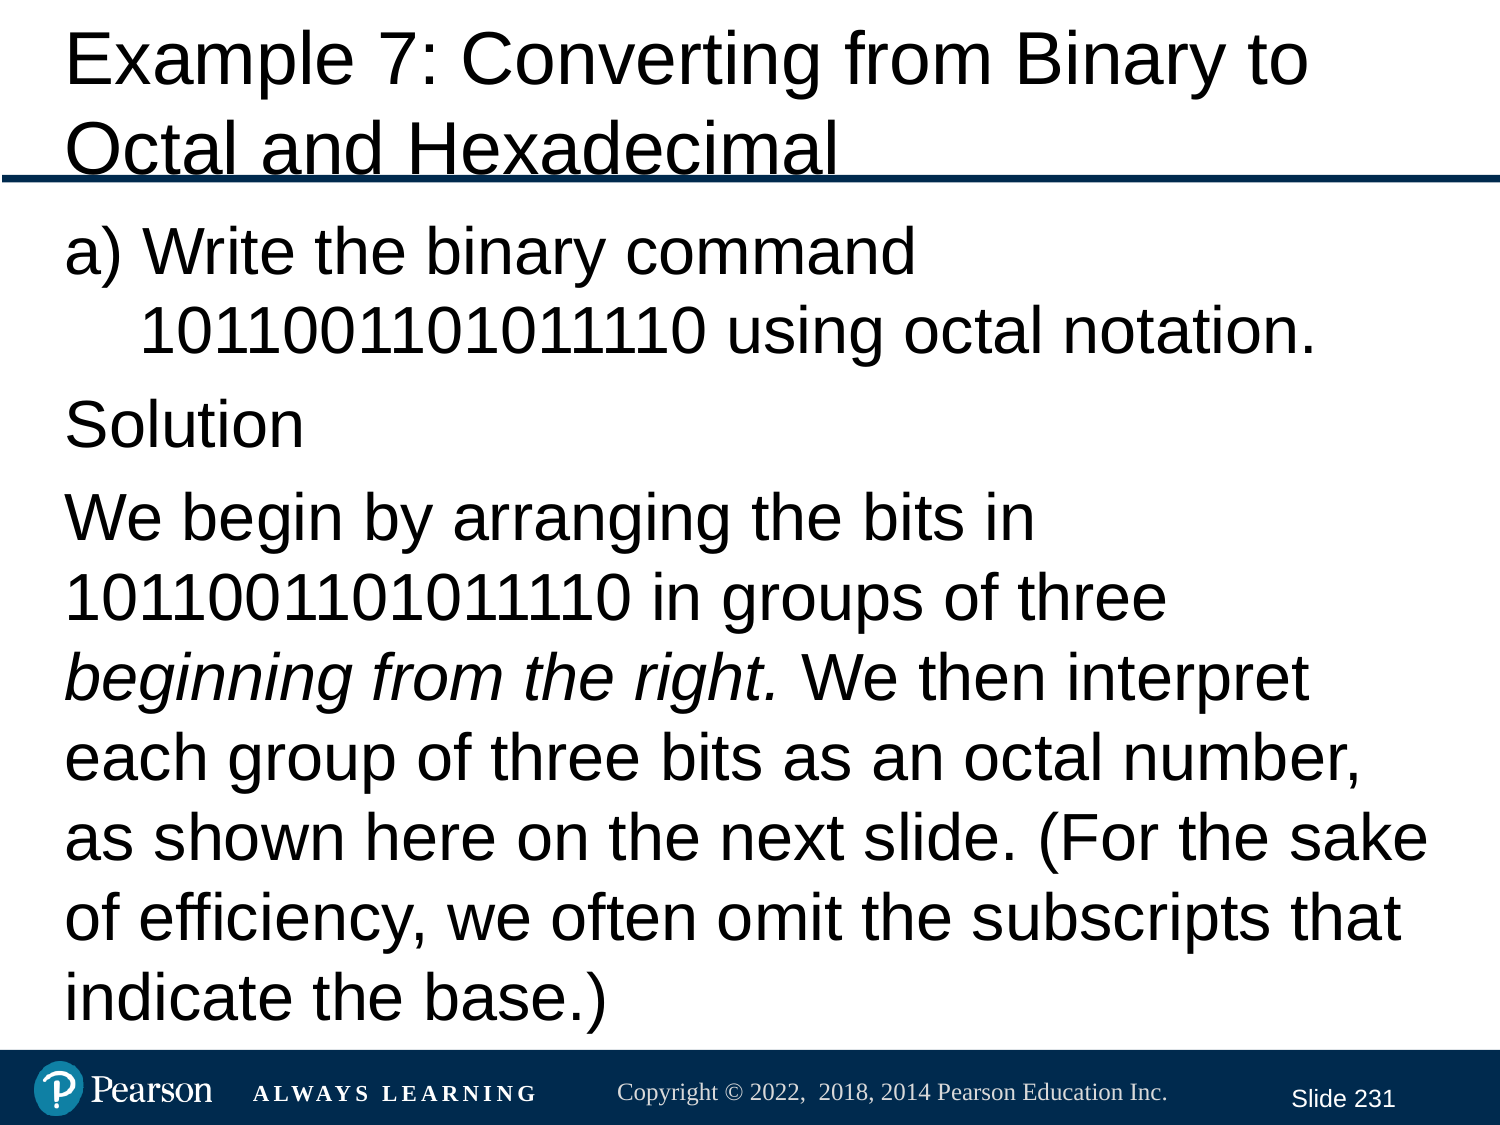

# Example 7: Converting from Binary to Octal and Hexadecimal
a) Write the binary command 1011001101011110 using octal notation.
Solution
We begin by arranging the bits in 1011001101011110 in groups of three beginning from the right. We then interpret each group of three bits as an octal number, as shown here on the next slide. (For the sake of efficiency, we often omit the subscripts that indicate the base.)